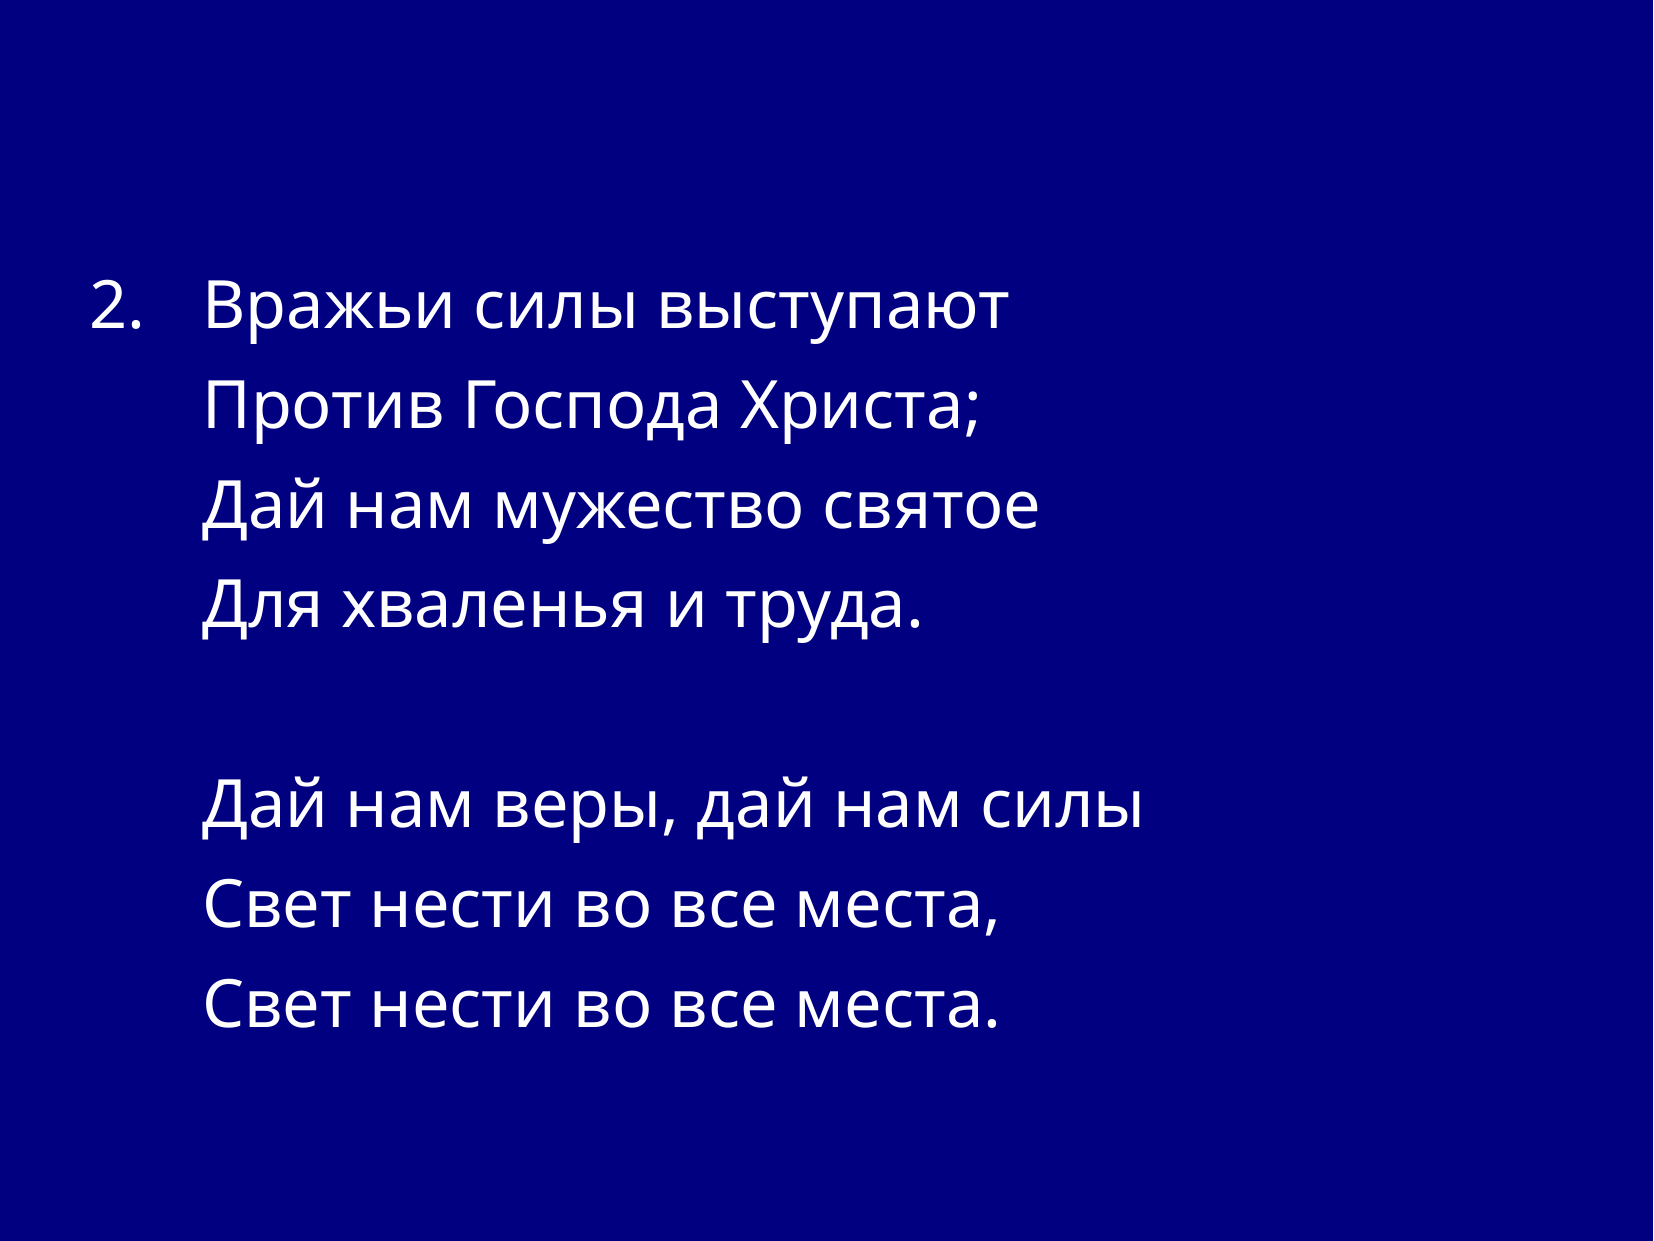

2.	Вражьи силы выступают
	Против Господа Христа;
	Дай нам мужество святое
	Для хваленья и труда.
	Дай нам веры, дай нам силы
	Свет нести во все места,
	Свет нести во все места.